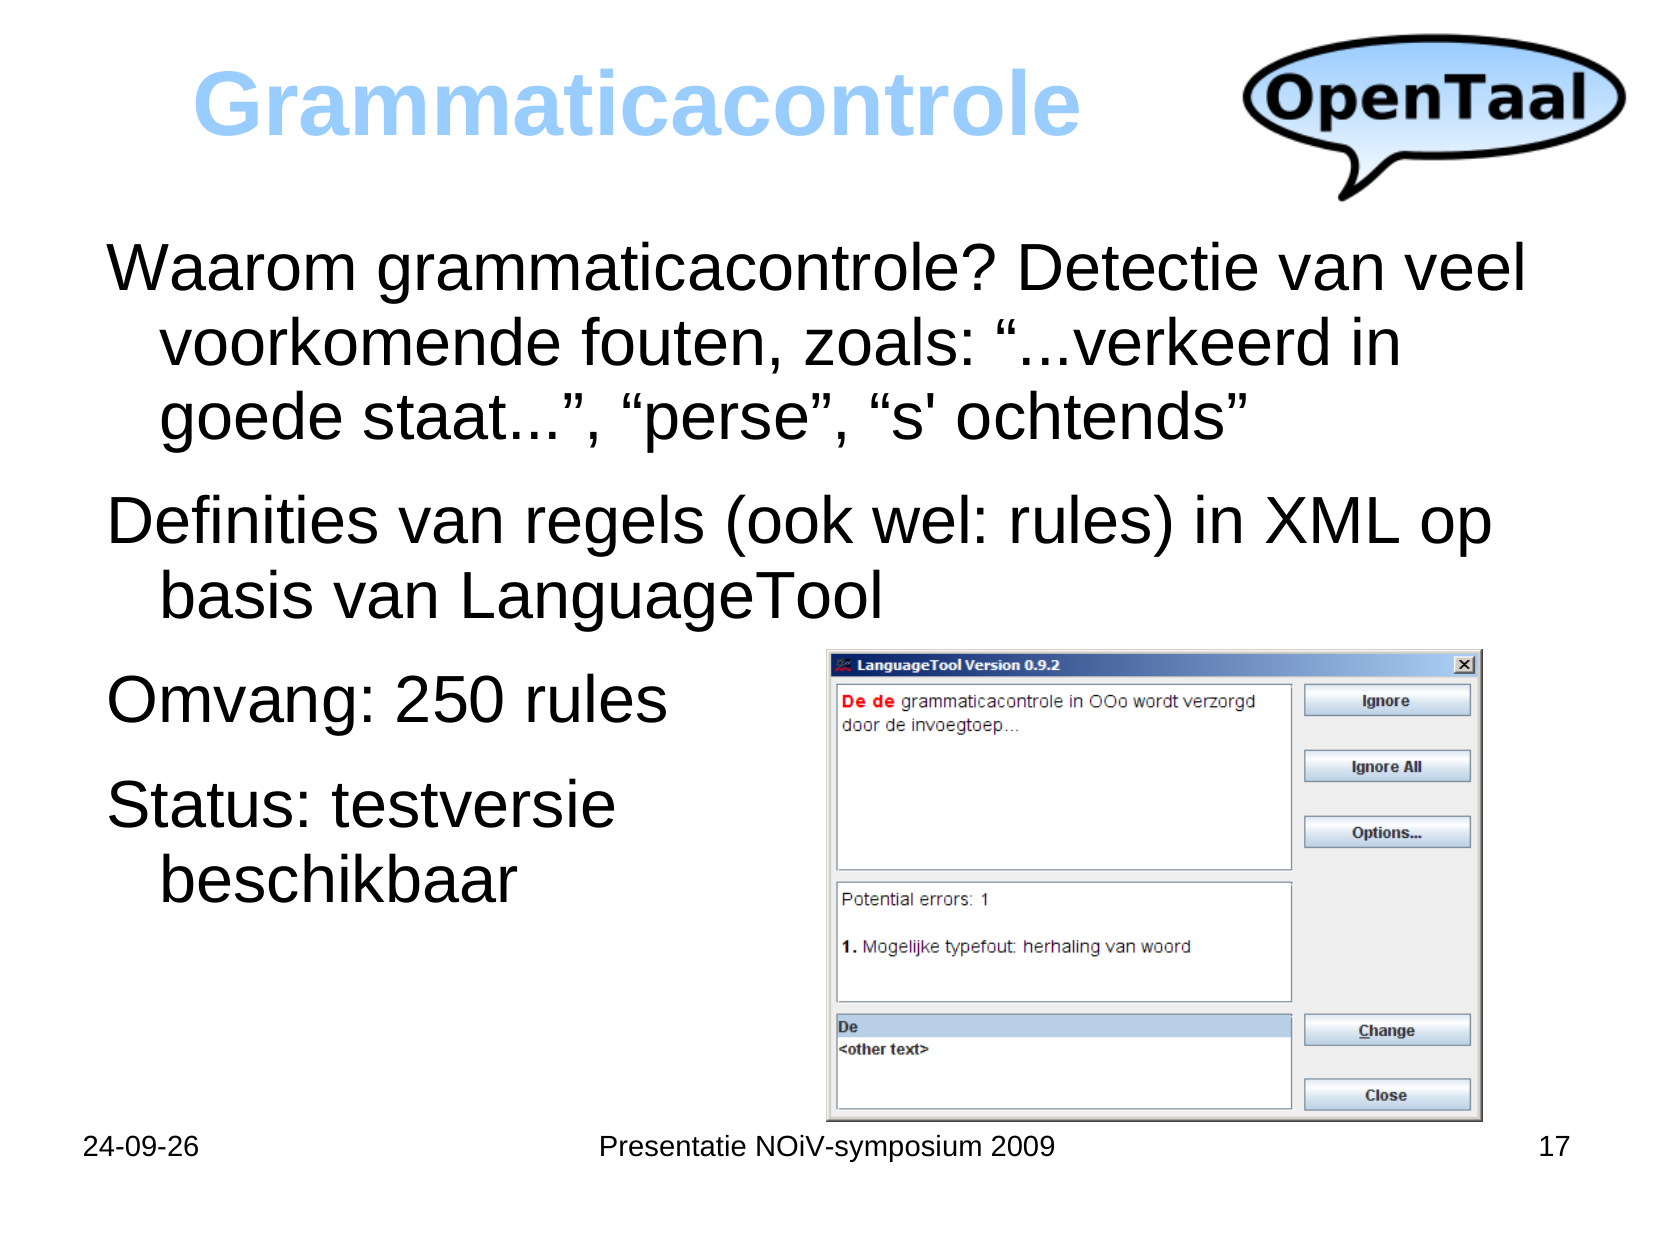

# Grammaticacontrole
Waarom grammaticacontrole? Detectie van veel voorkomende fouten, zoals: “...verkeerd in goede staat...”, “perse”, “s' ochtends”
Definities van regels (ook wel: rules) in XML op basis van LanguageTool
Omvang: 250 rules
Status: testversie
beschikbaar
Presentatie NOiV-symposium 2009
17